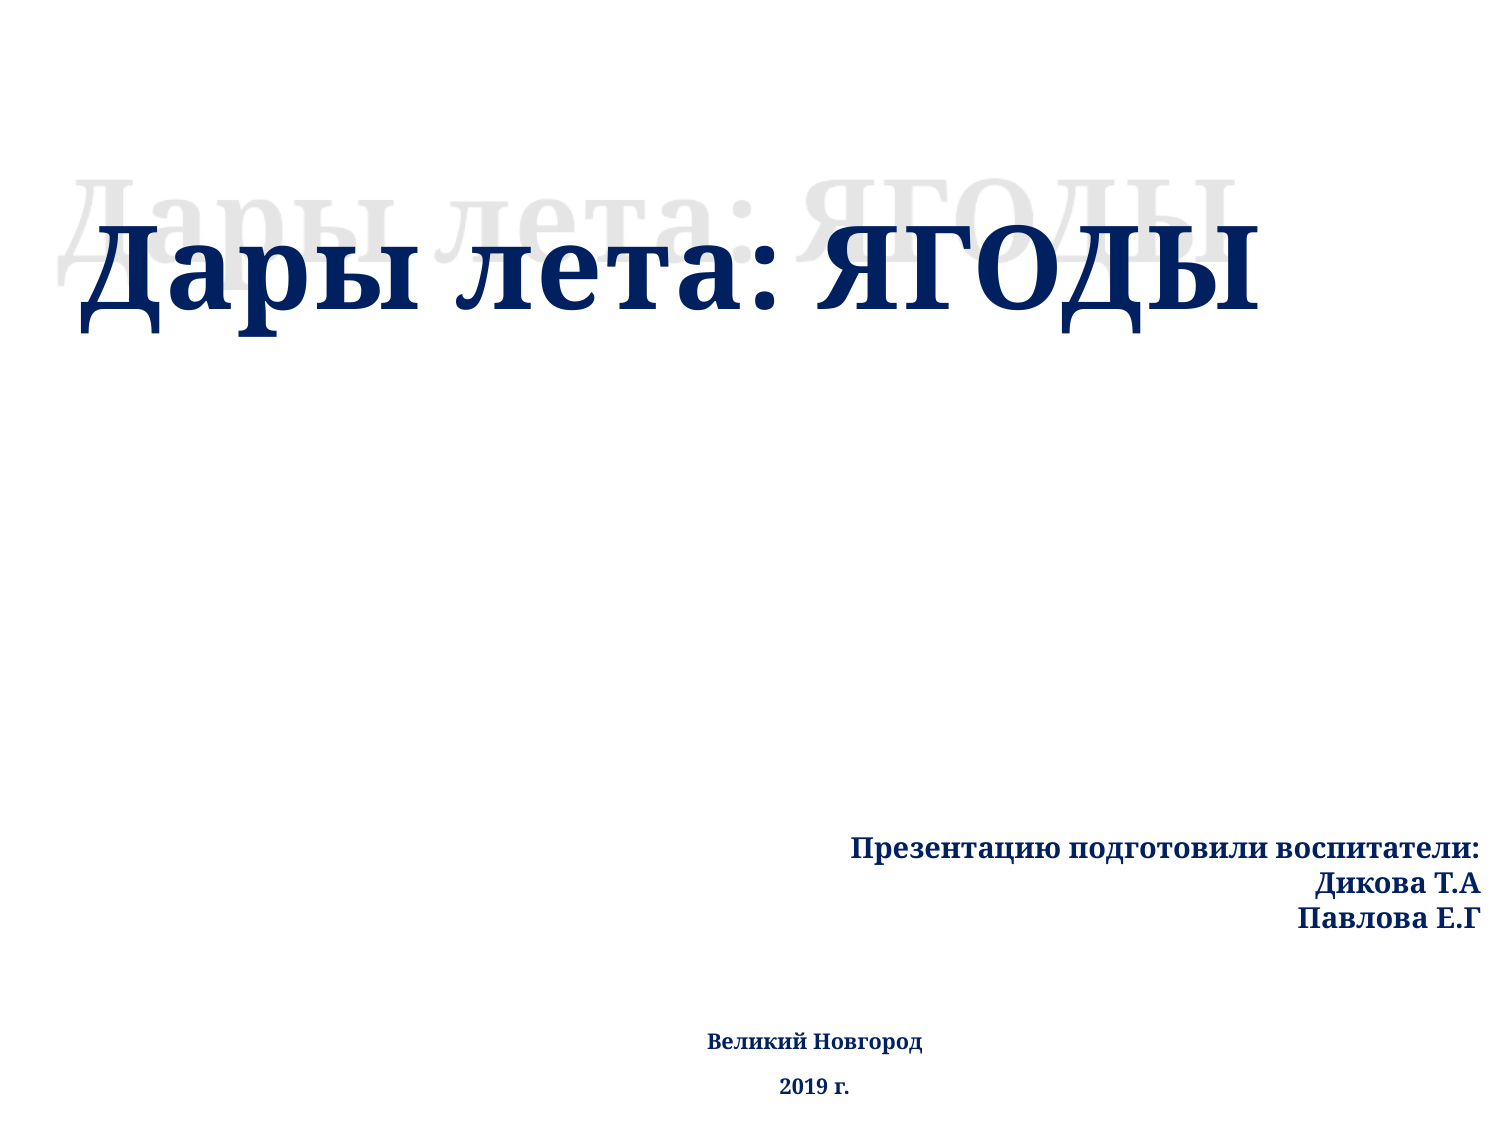

Дары лета: ЯГОДЫ
# Презентацию подготовили воспитатели: Дикова Т.А Павлова Е.Г
Великий Новгород
2019 г.